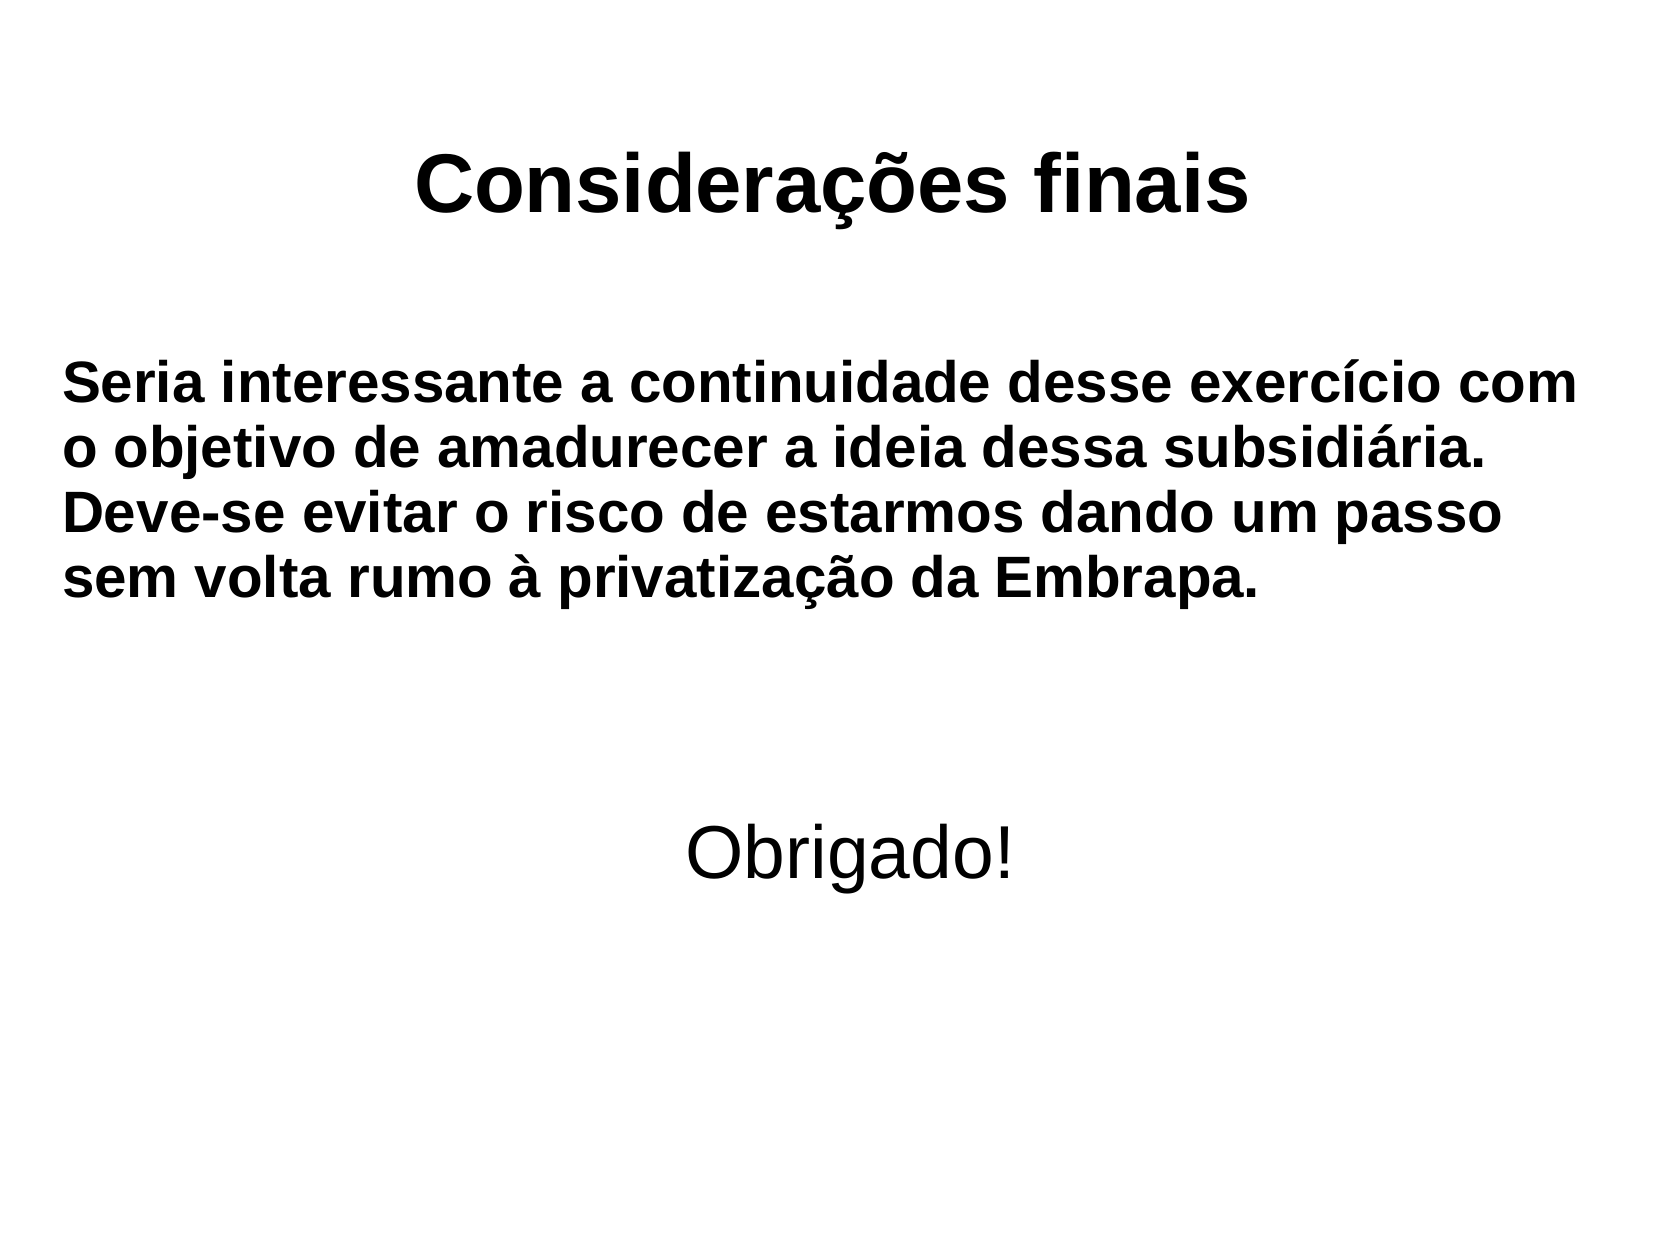

Considerações finais
Seria interessante a continuidade desse exercício com o objetivo de amadurecer a ideia dessa subsidiária.
Deve-se evitar o risco de estarmos dando um passo sem volta rumo à privatização da Embrapa.
Obrigado!